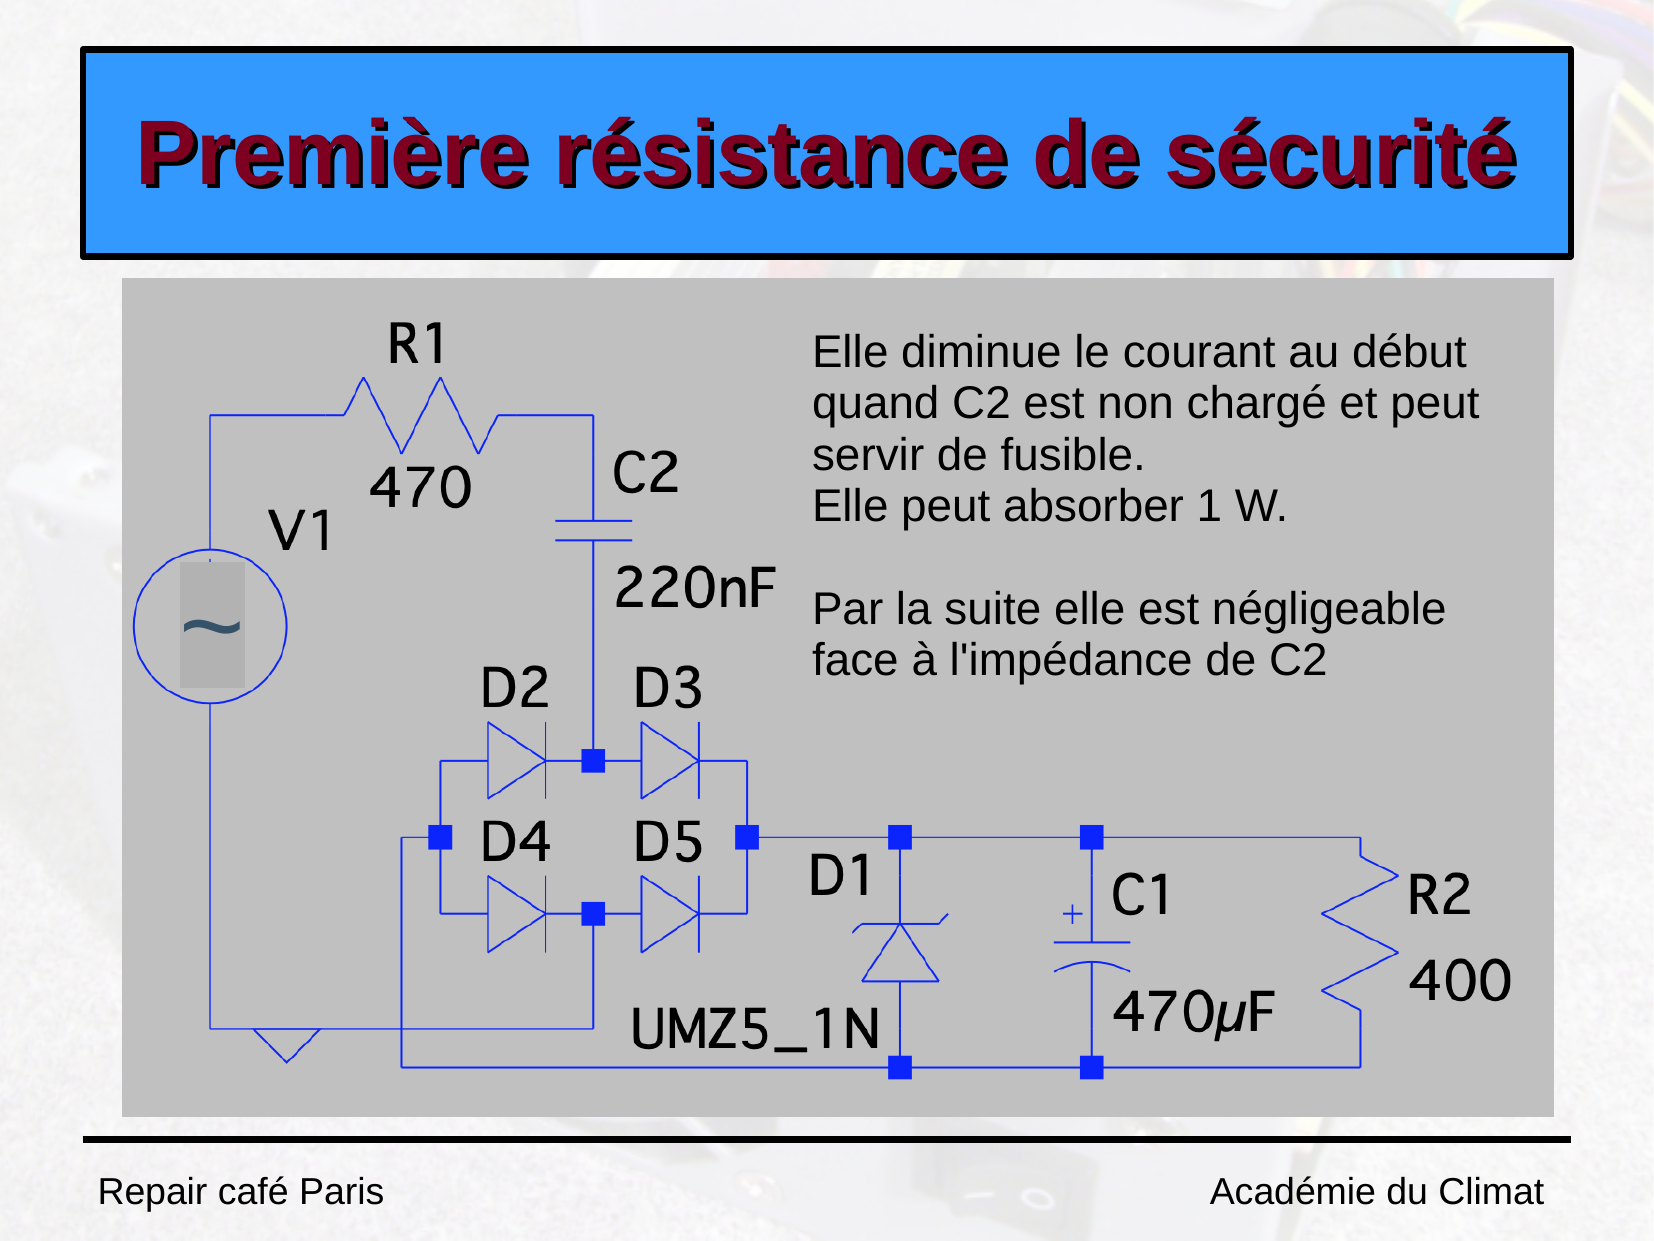

# Première résistance de sécurité
Elle diminue le courant au début
quand C2 est non chargé et peut
servir de fusible.
Elle peut absorber 1 W.
Par la suite elle est négligeable
face à l'impédance de C2
~
Repair café Paris	Académie du Climat